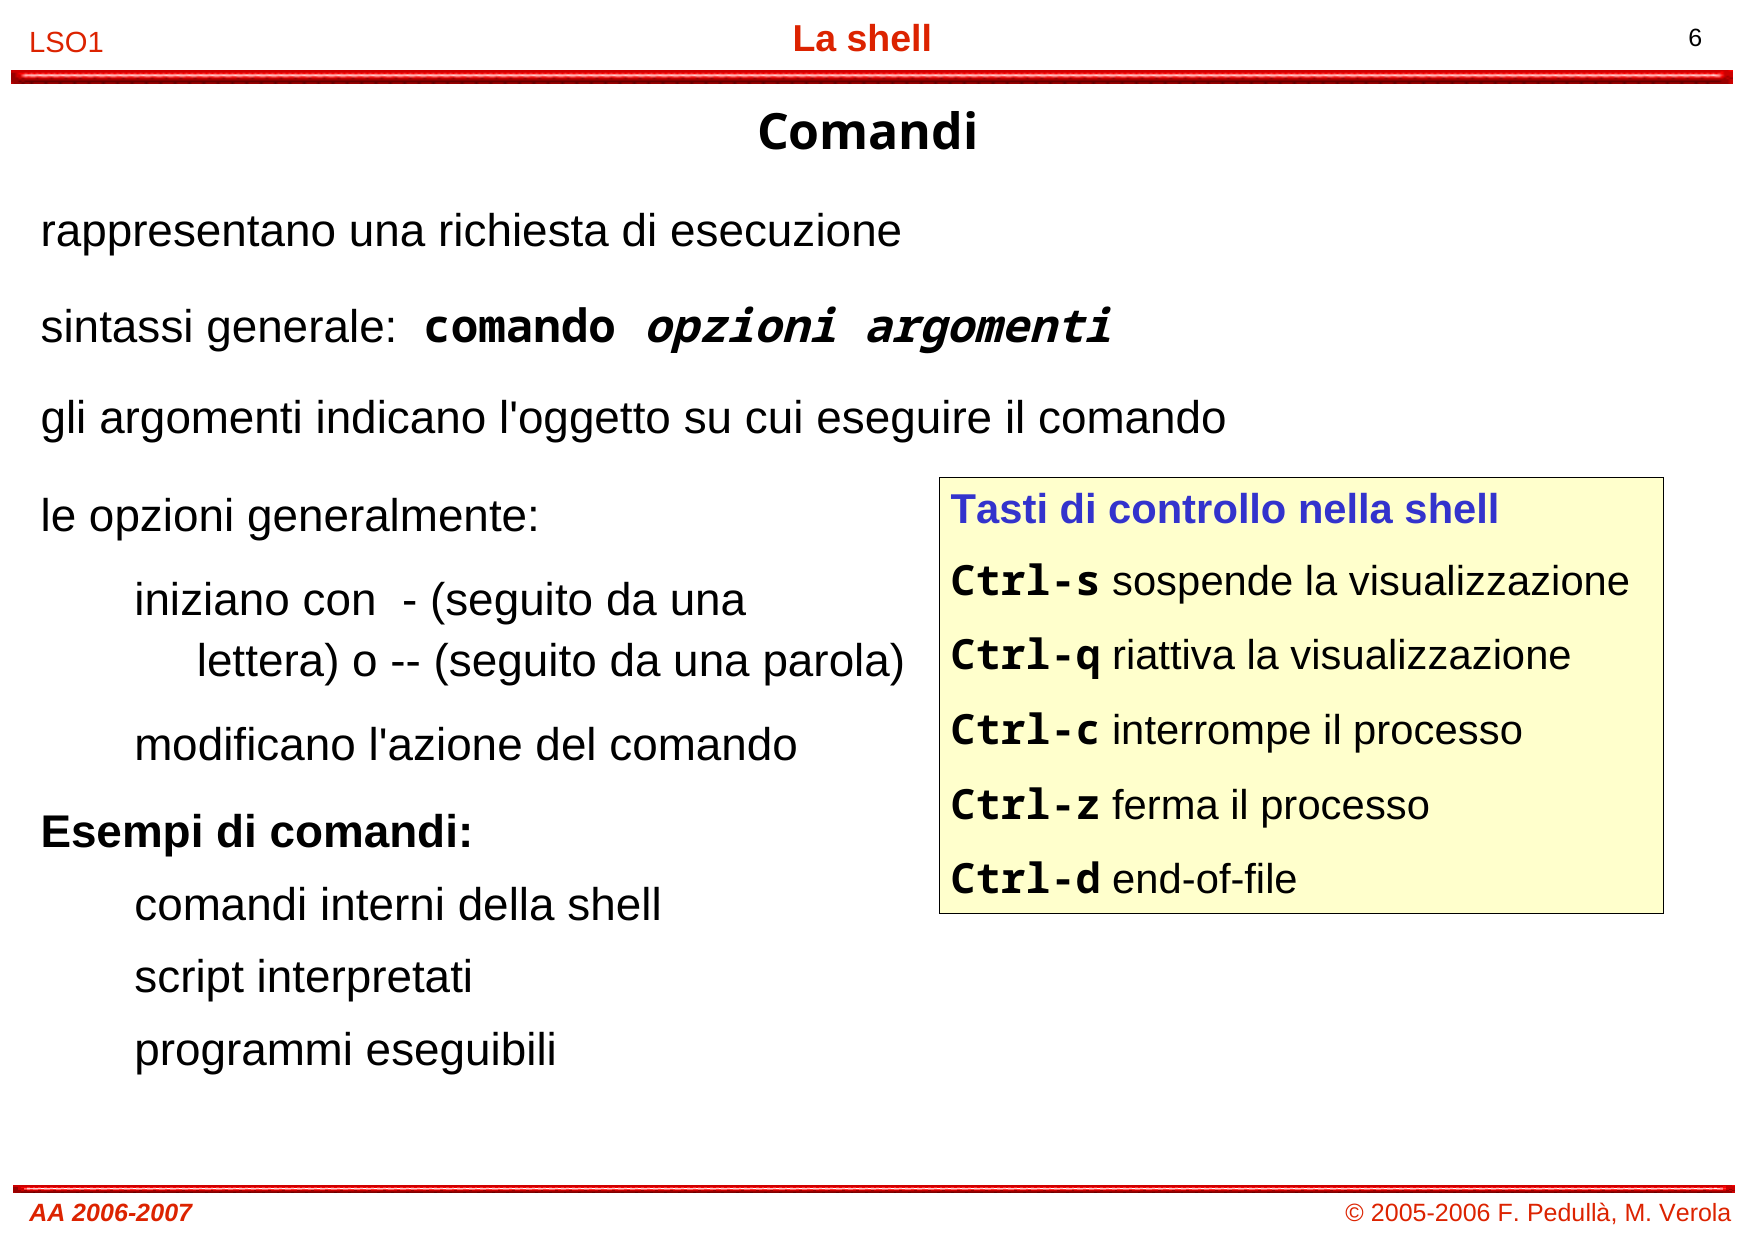

# Comandi
rappresentano una richiesta di esecuzione
sintassi generale: comando opzioni argomenti
gli argomenti indicano l'oggetto su cui eseguire il comando
le opzioni generalmente:
iniziano con - (seguito da una
lettera) o -- (seguito da una parola)
modificano l'azione del comando
Esempi di comandi:
comandi interni della shell
script interpretati
programmi eseguibili
 Tasti di controllo nella shell
 Ctrl-s sospende la visualizzazione
 Ctrl-q riattiva la visualizzazione
 Ctrl-c interrompe il processo
 Ctrl-z ferma il processo
 Ctrl-d end-of-file